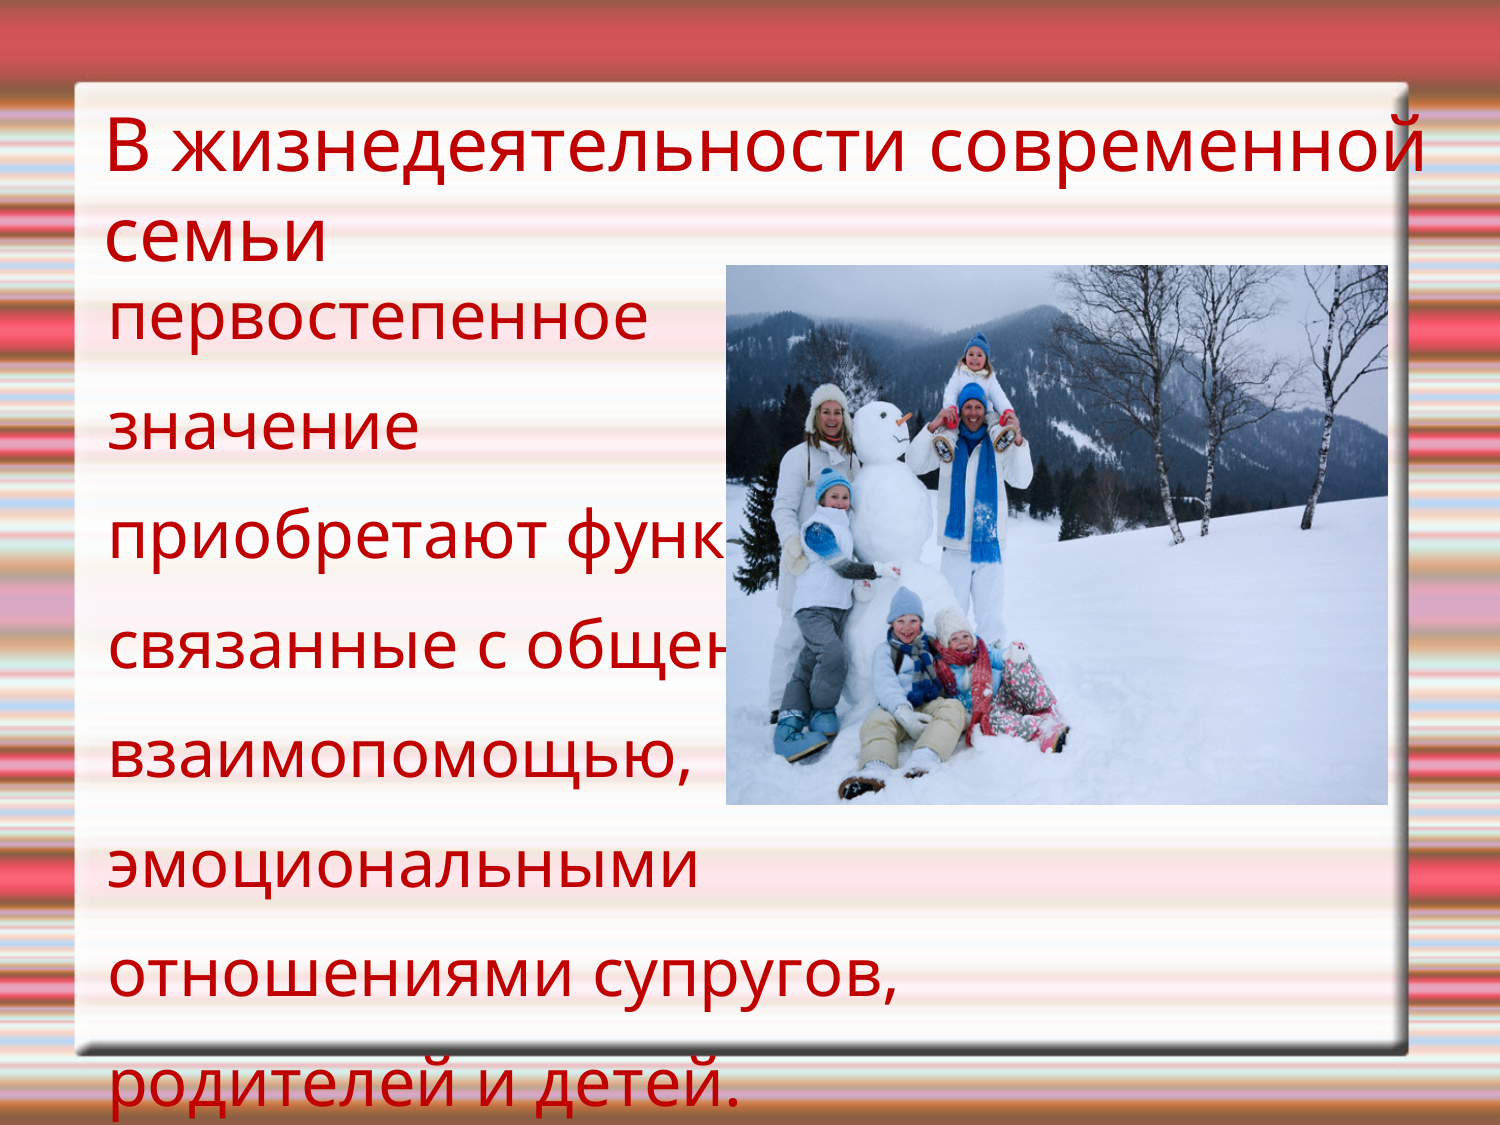

# В жизнедеятельности современной семьи
 первостепенное
 значение
 приобретают функции,
 связанные с общением,
 взаимопомощью,
 эмоциональными
 отношениями супругов,
 родителей и детей.